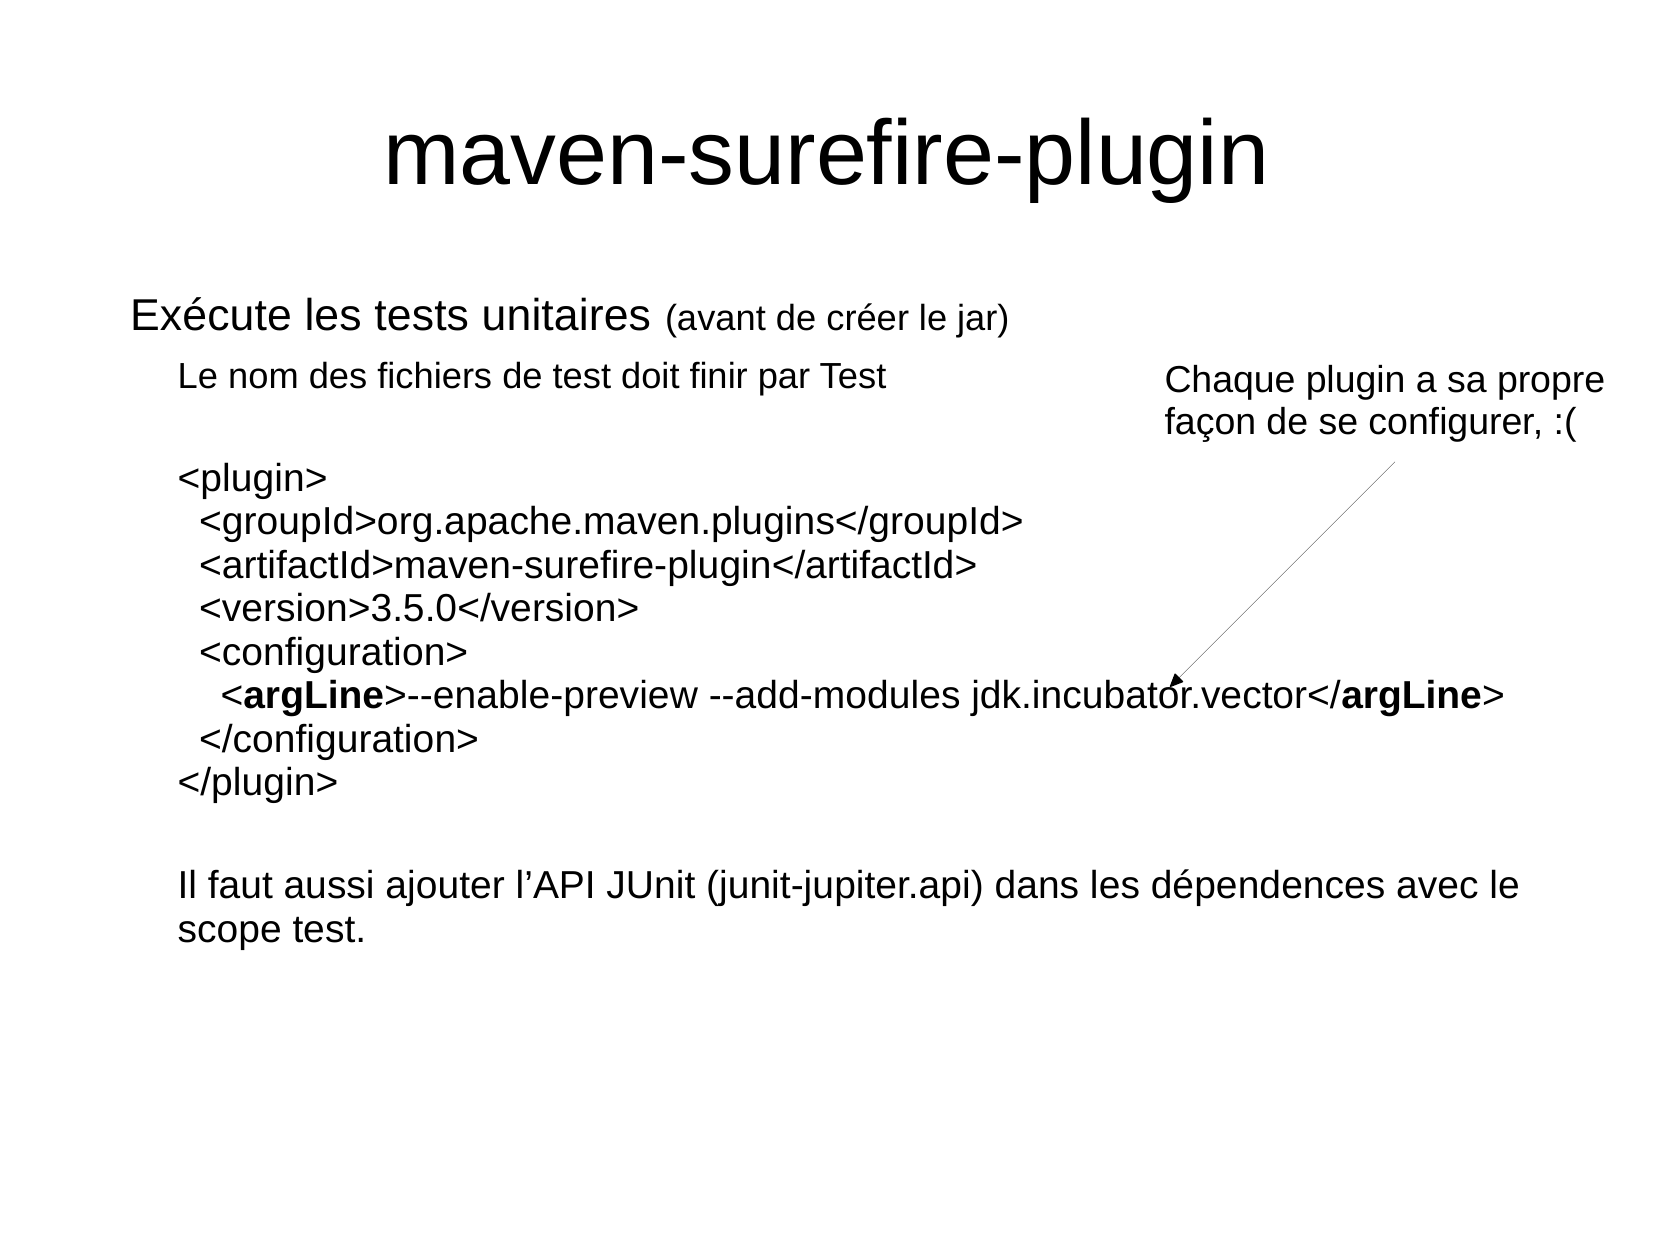

# maven-surefire-plugin
Exécute les tests unitaires (avant de créer le jar)
Le nom des fichiers de test doit finir par Test
<plugin>
 <groupId>org.apache.maven.plugins</groupId>
 <artifactId>maven-surefire-plugin</artifactId>
 <version>3.5.0</version>
 <configuration>
 <argLine>--enable-preview --add-modules jdk.incubator.vector</argLine>
 </configuration>
</plugin>
Il faut aussi ajouter l’API JUnit (junit-jupiter.api) dans les dépendences avec le scope test.
Chaque plugin a sa propre
façon de se configurer, :(